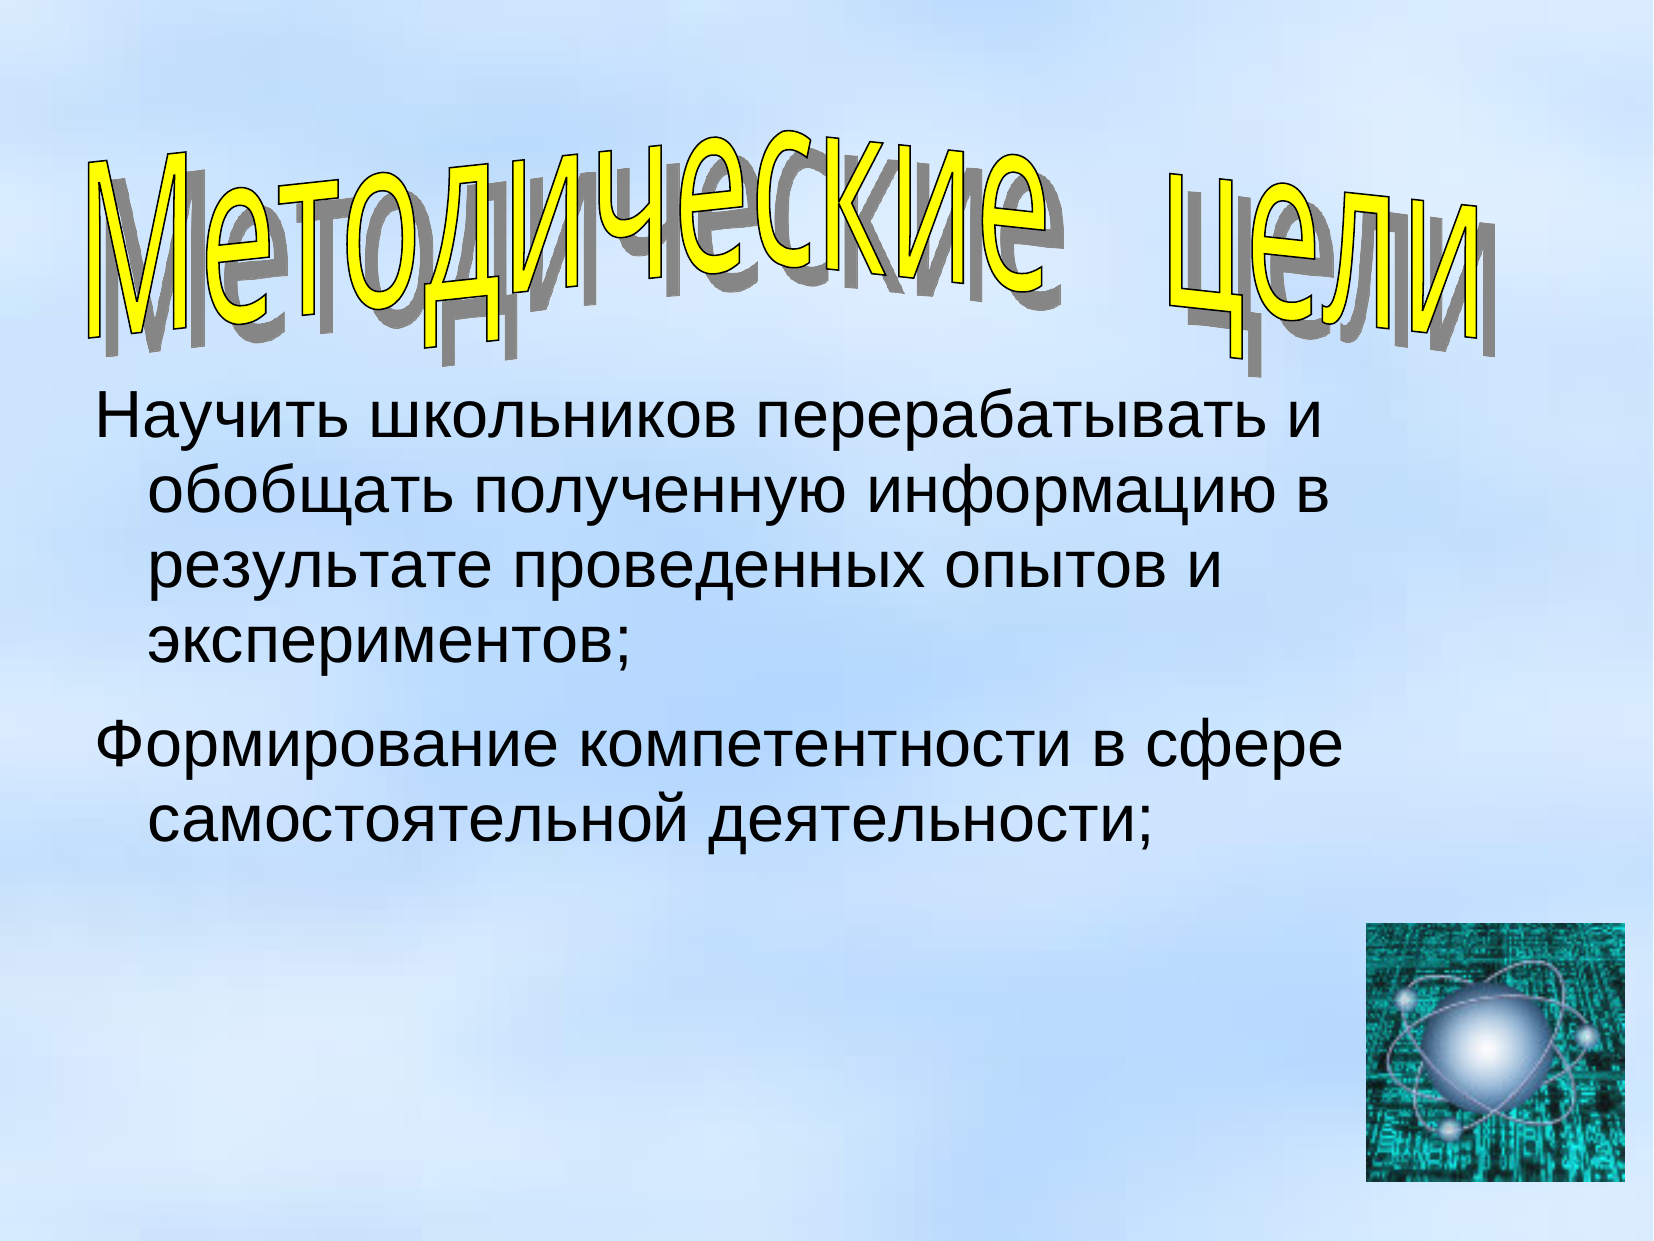

#
Методические цели
Научить школьников перерабатывать и обобщать полученную информацию в результате проведенных опытов и экспериментов;
Формирование компетентности в сфере самостоятельной деятельности;